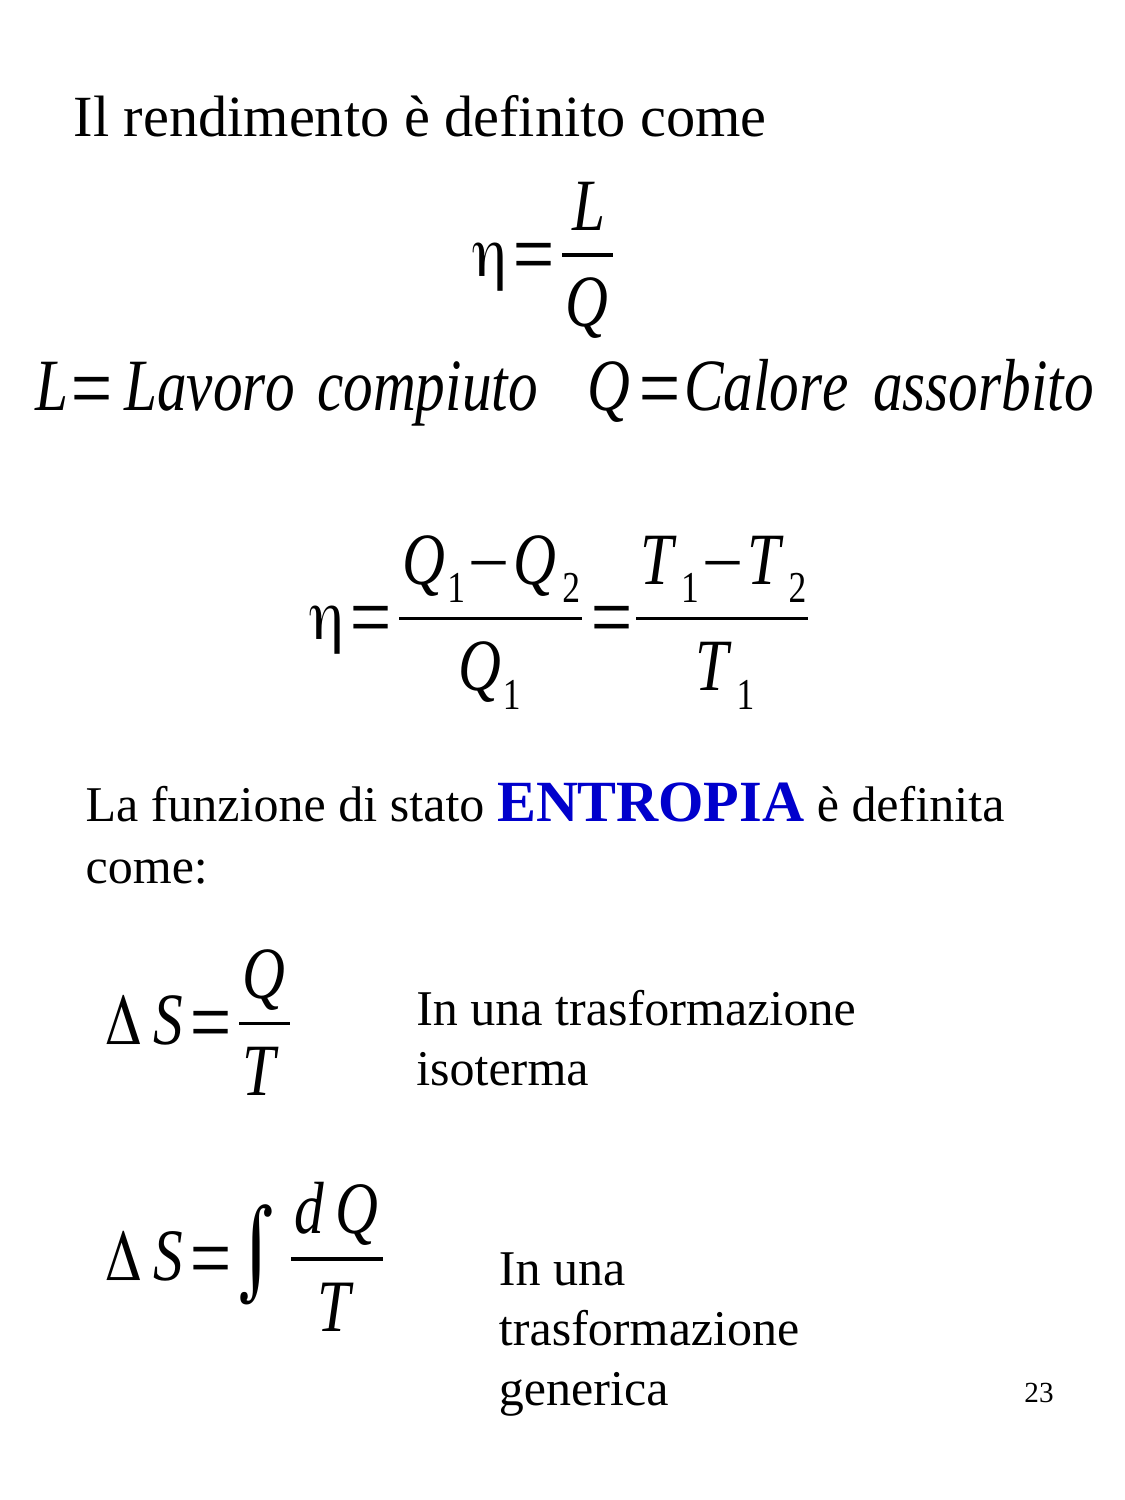

Il rendimento è definito come
La funzione di stato ENTROPIA è definita come:
In una trasformazione isoterma
In una trasformazione generica
Per gas monoatomico.